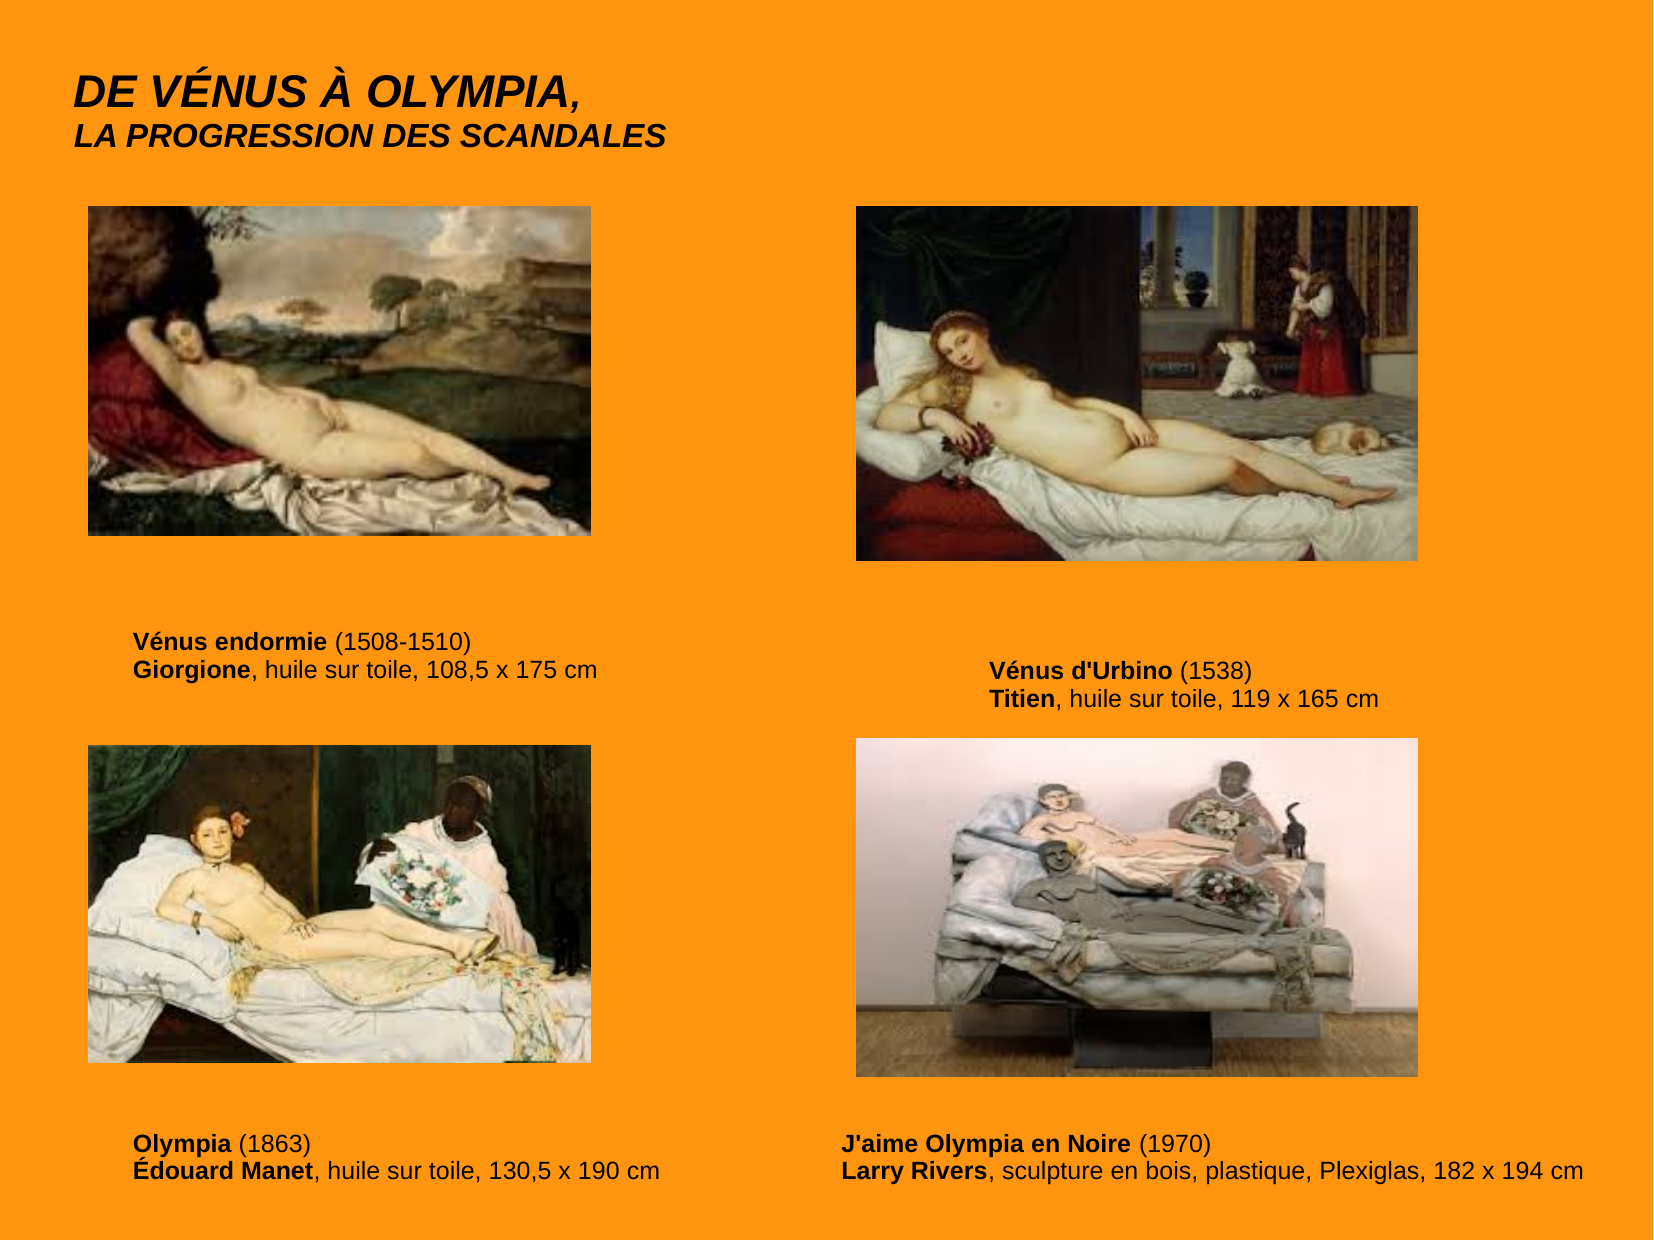

DE VÉNUS À OLYMPIA,
LA PROGRESSION DES SCANDALES
Vénus endormie (1508-1510)
Giorgione, huile sur toile, 108,5 x 175 cm
Vénus d'Urbino (1538)
Titien, huile sur toile, 119 x 165 cm
Olympia (1863)
Édouard Manet, huile sur toile, 130,5 x 190 cm
J'aime Olympia en Noire (1970)
Larry Rivers, sculpture en bois, plastique, Plexiglas, 182 x 194 cm